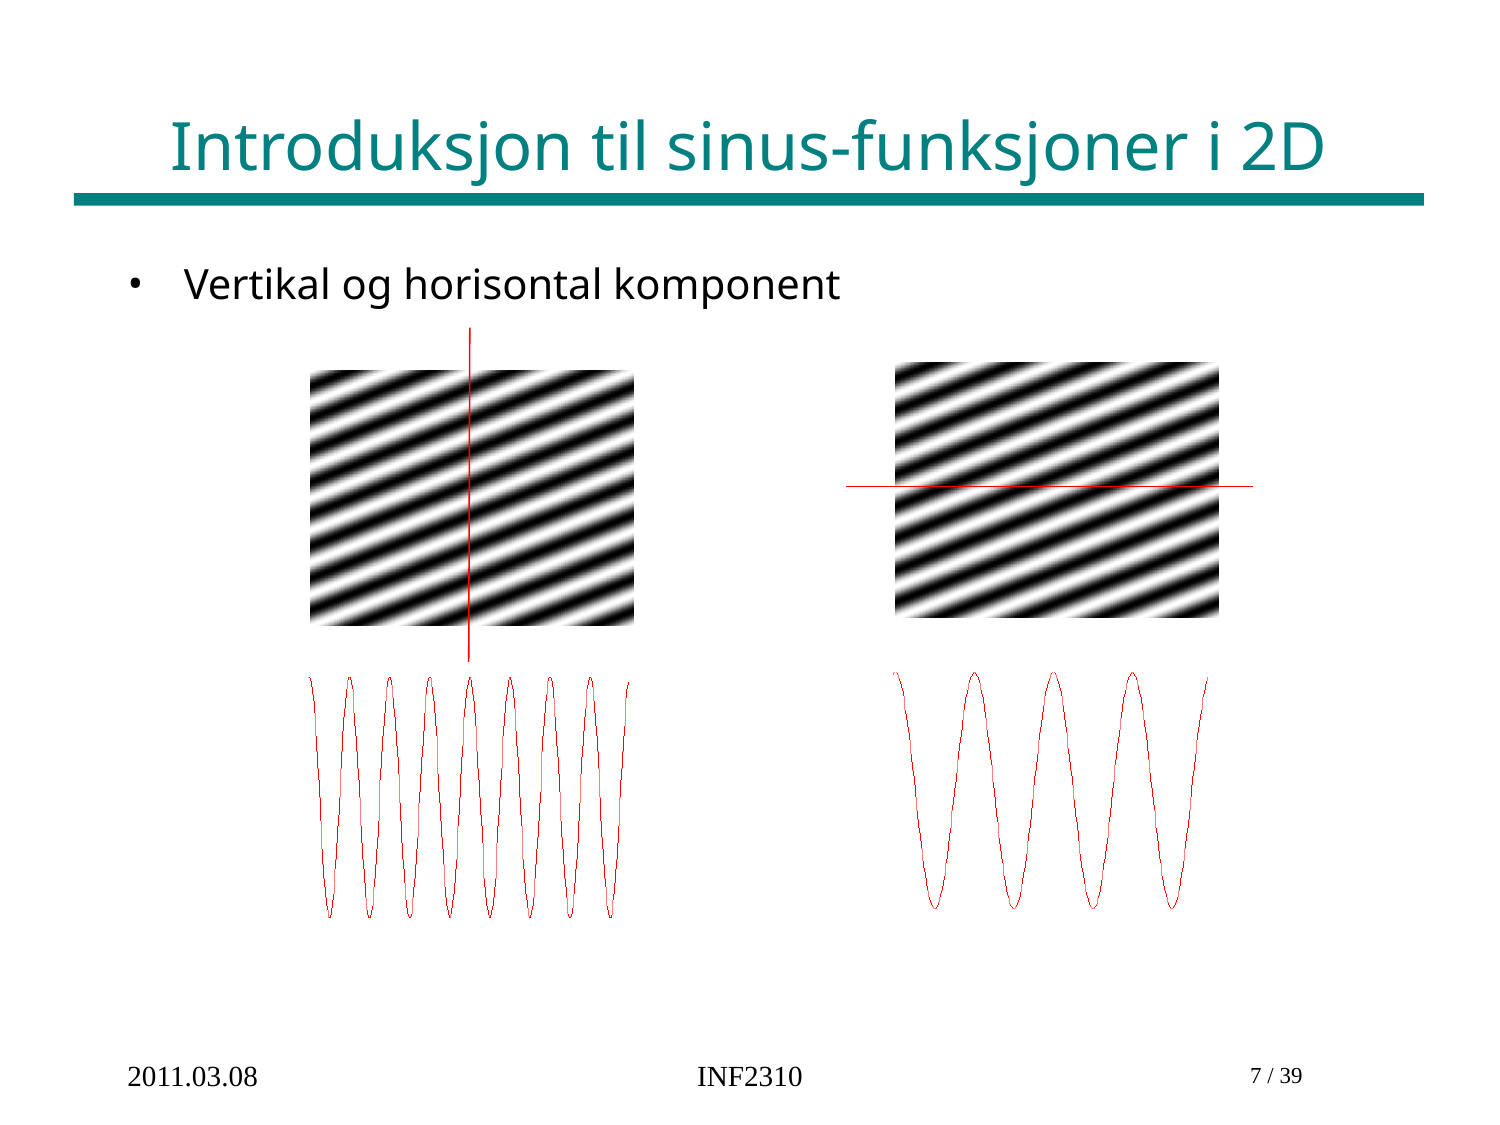

# Introduksjon til sinus-funksjoner i 2D
Vertikal og horisontal komponent
2011.03.08XXX
INF2310